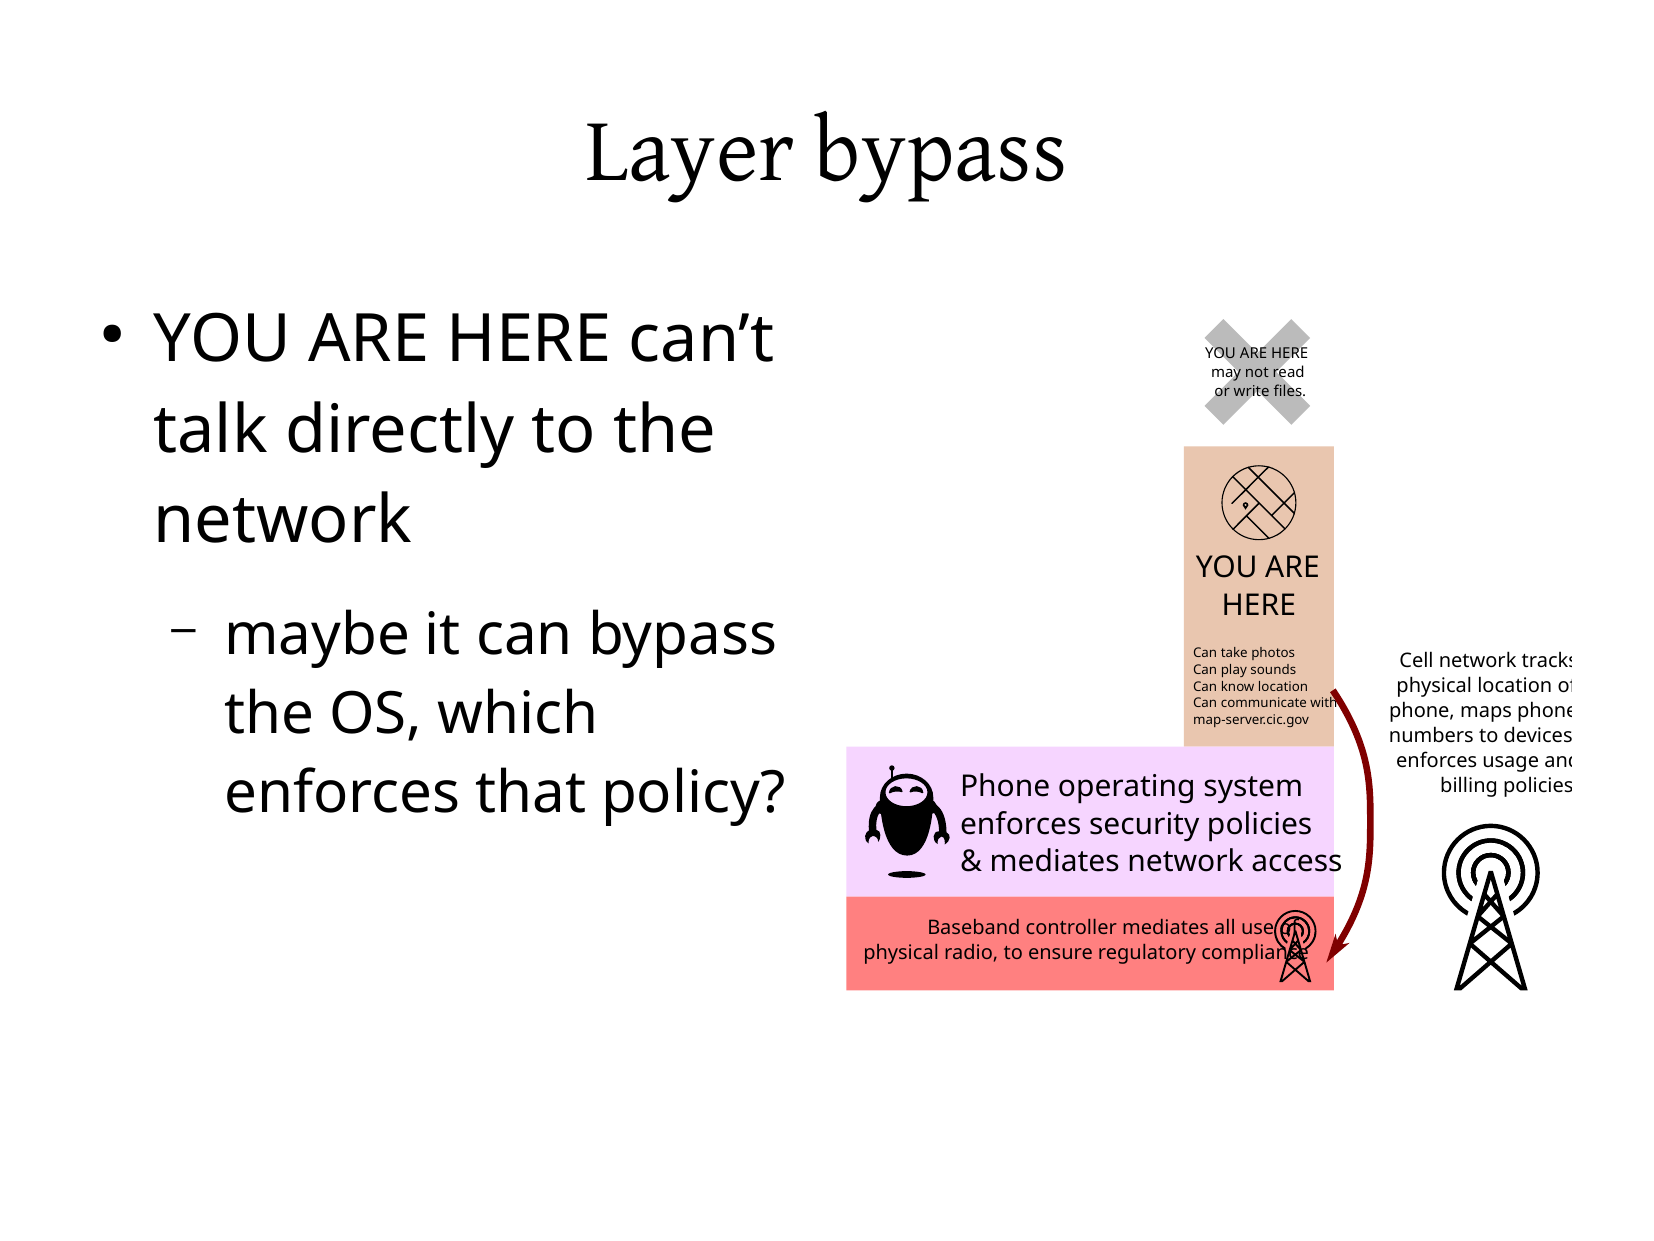

# Layer bypass
YOU ARE HERE can’t talk directly to the network
maybe it can bypass the OS, which enforces that policy?